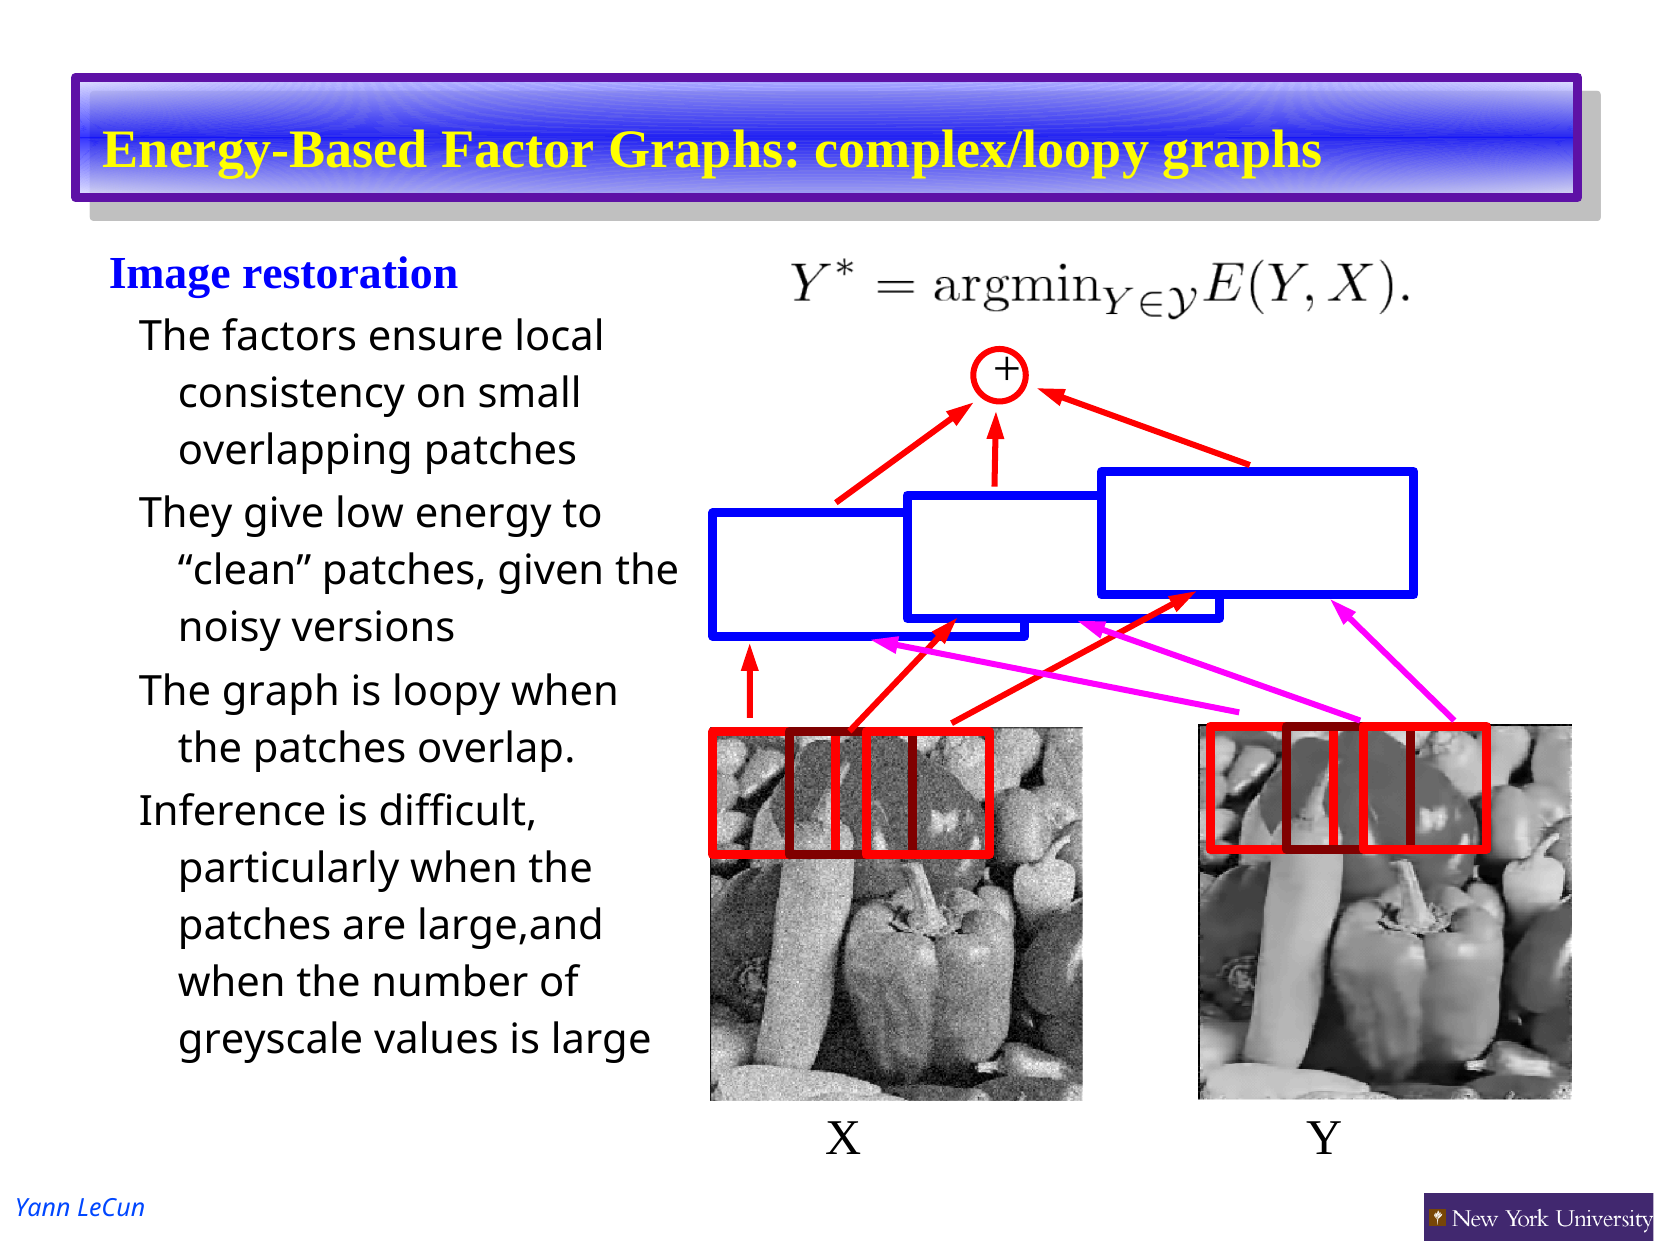

# Energy-Based Factor Graphs: complex/loopy graphs
Image restoration
The factors ensure local consistency on small overlapping patches
They give low energy to “clean” patches, given the noisy versions
The graph is loopy when the patches overlap.
Inference is difficult, particularly when the patches are large,and when the number of greyscale values is large
+
X
Y